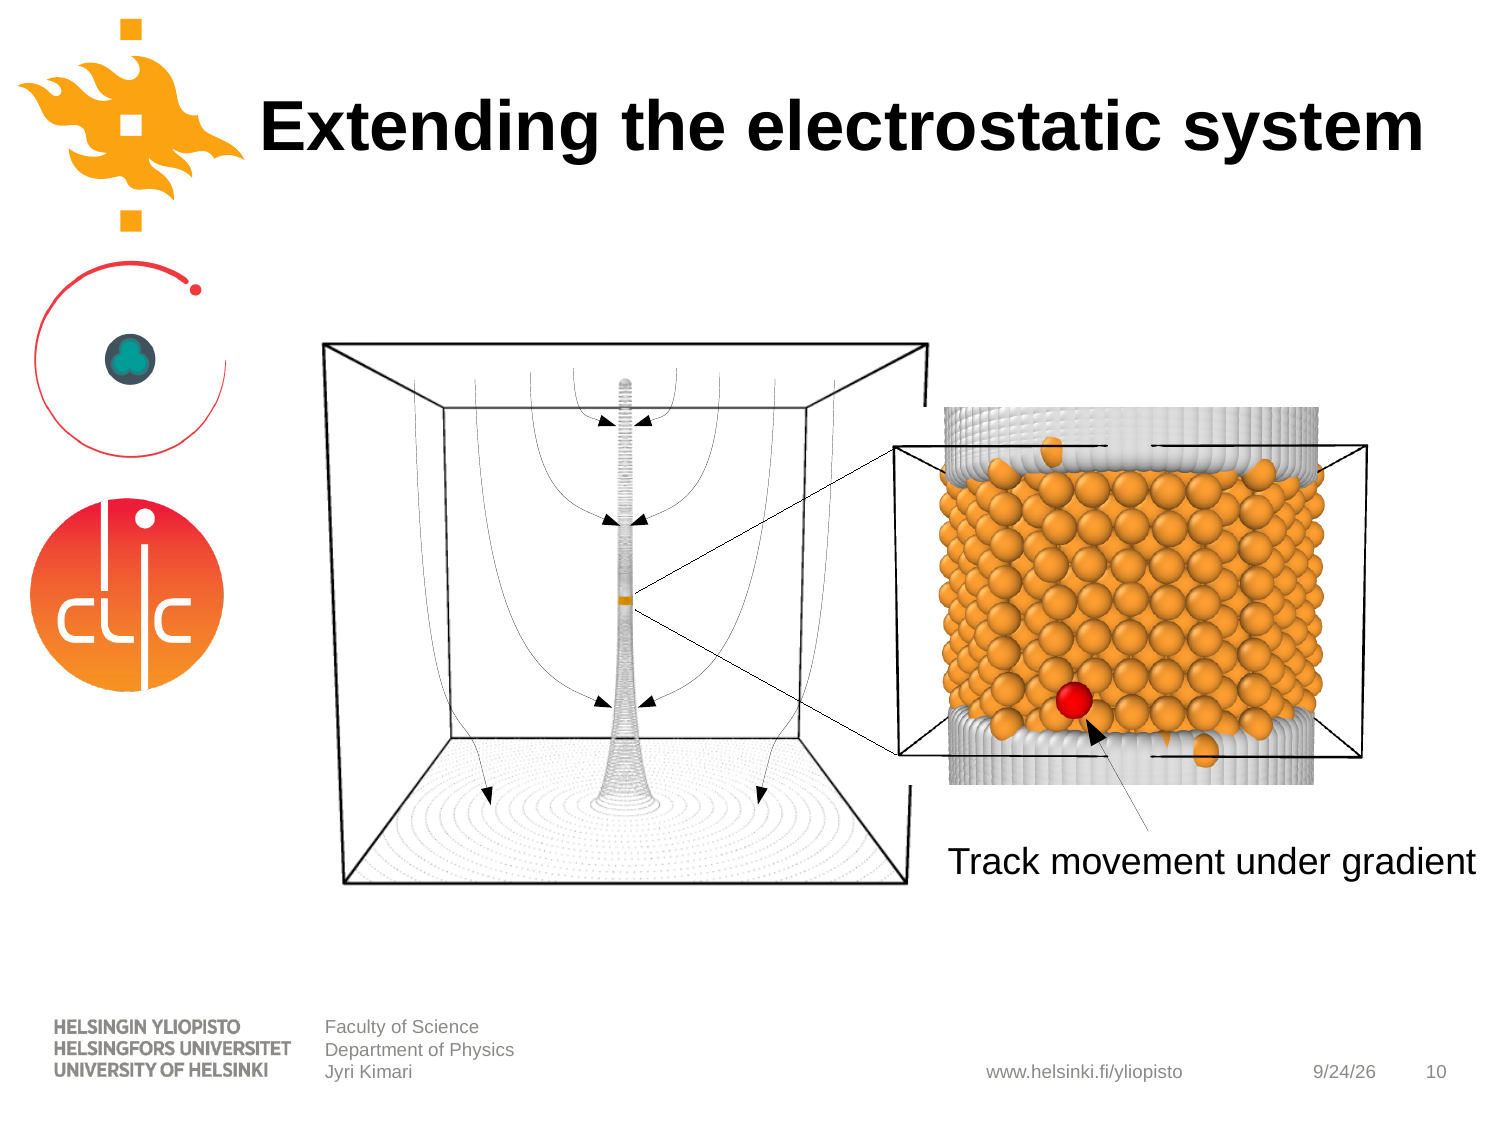

# Extending the electrostatic system
Track movement under gradient
Faculty of Science
Department of Physics
Jyri Kimari